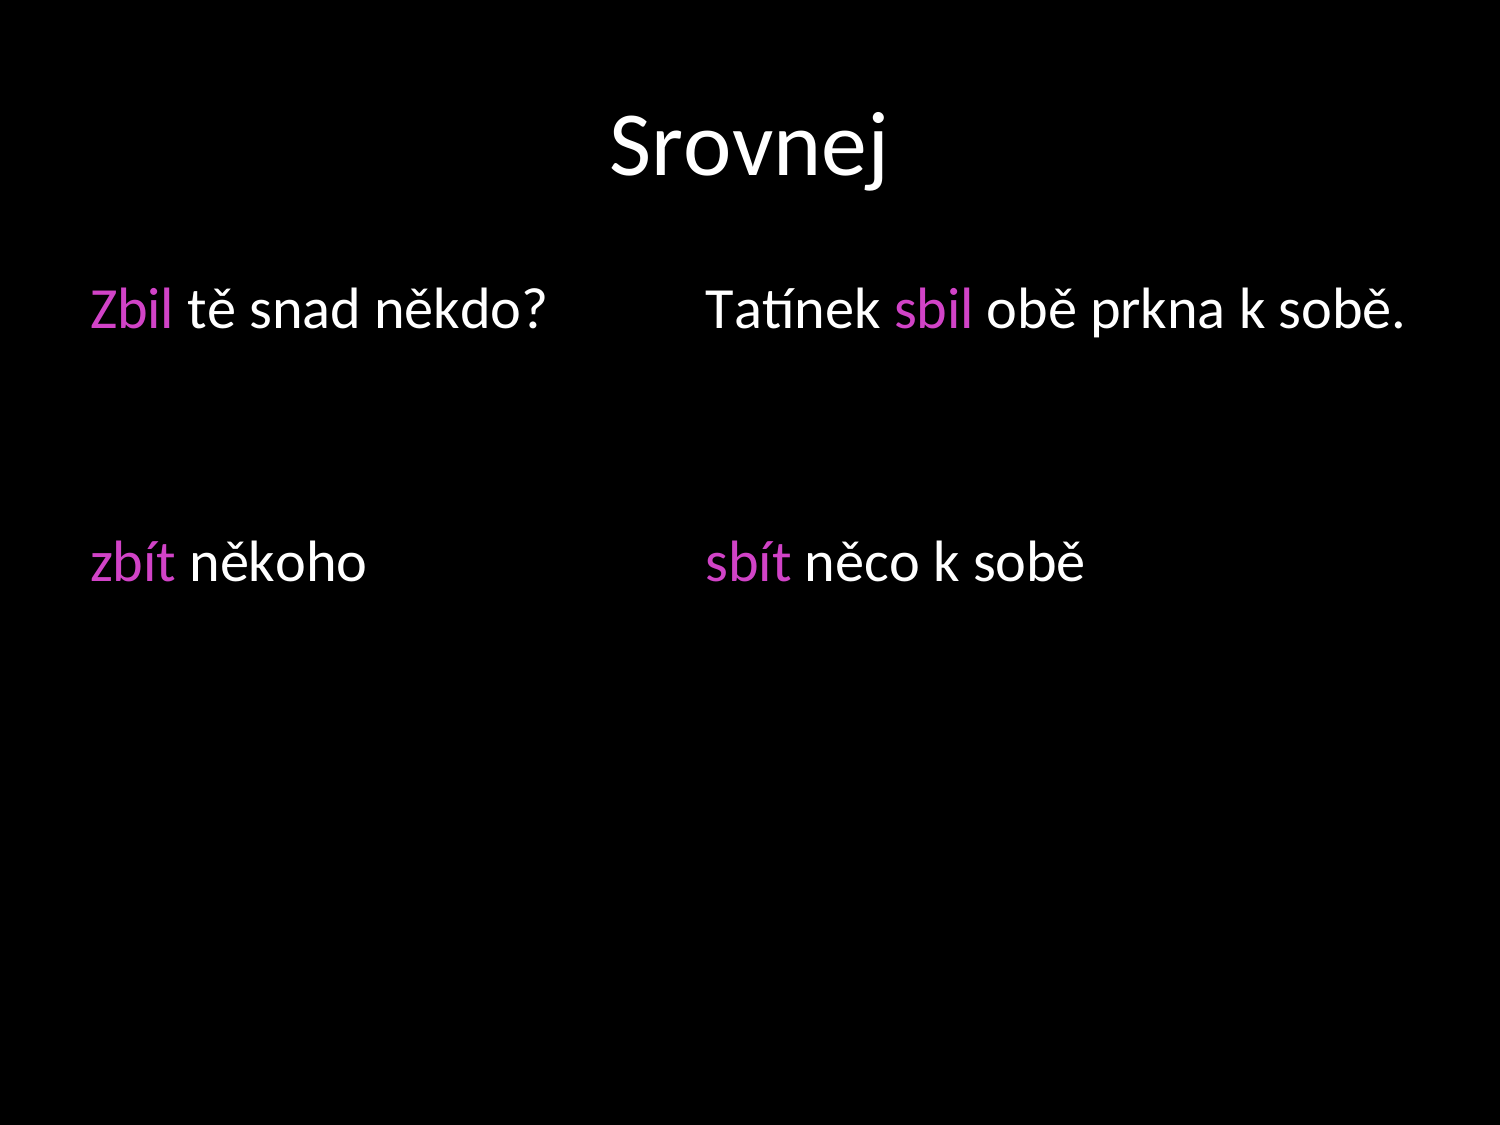

# Srovnej
Zbil tě snad někdo?
zbít někoho
Tatínek sbil obě prkna k sobě.
sbít něco k sobě